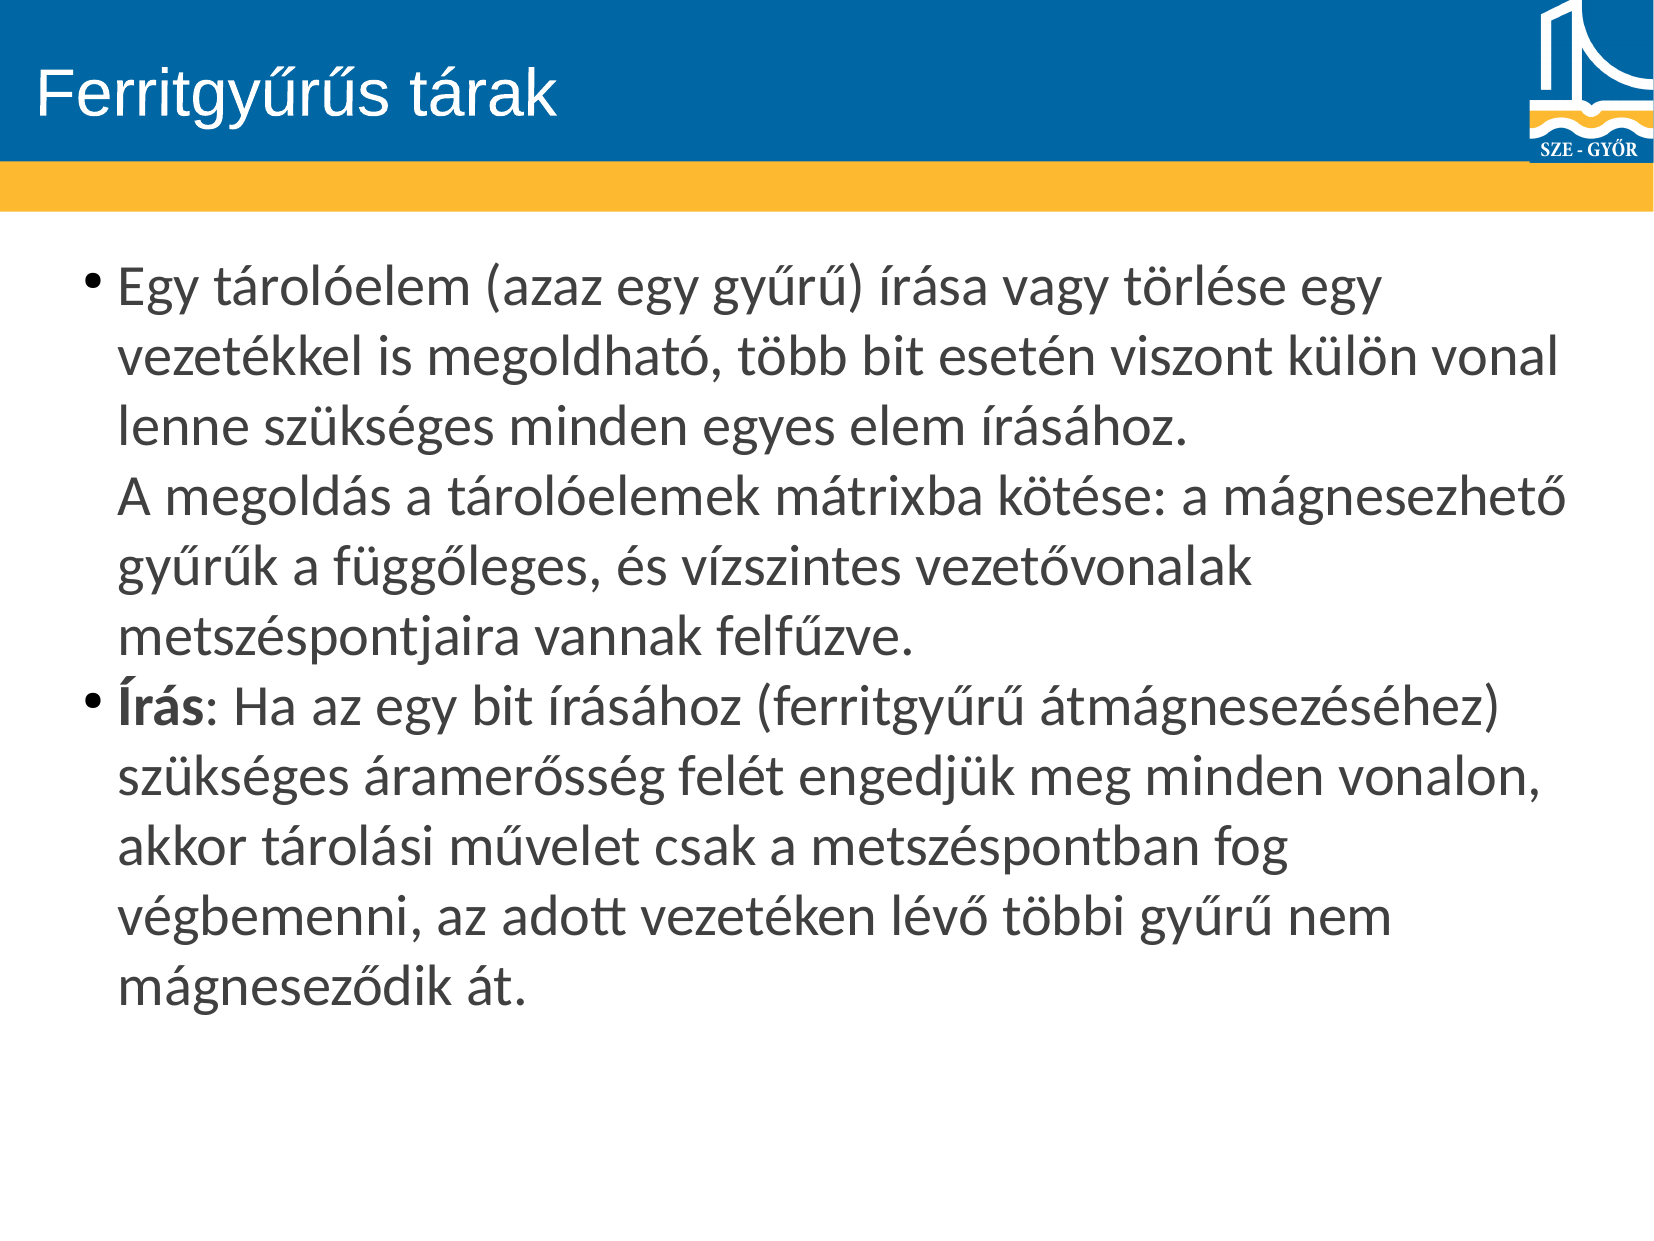

Ferritgyűrűs tárak
Egy tárolóelem (azaz egy gyűrű) írása vagy törlése egy vezetékkel is megoldható, több bit esetén viszont külön vonal lenne szükséges minden egyes elem írásához.
A megoldás a tárolóelemek mátrixba kötése: a mágnesezhető gyűrűk a függőleges, és vízszintes vezetővonalak metszéspontjaira vannak felfűzve.
Írás: Ha az egy bit írásához (ferritgyűrű átmágnesezéséhez) szükséges áramerősség felét engedjük meg minden vonalon, akkor tárolási művelet csak a metszéspontban fog végbemenni, az adott vezetéken lévő többi gyűrű nem mágneseződik át.